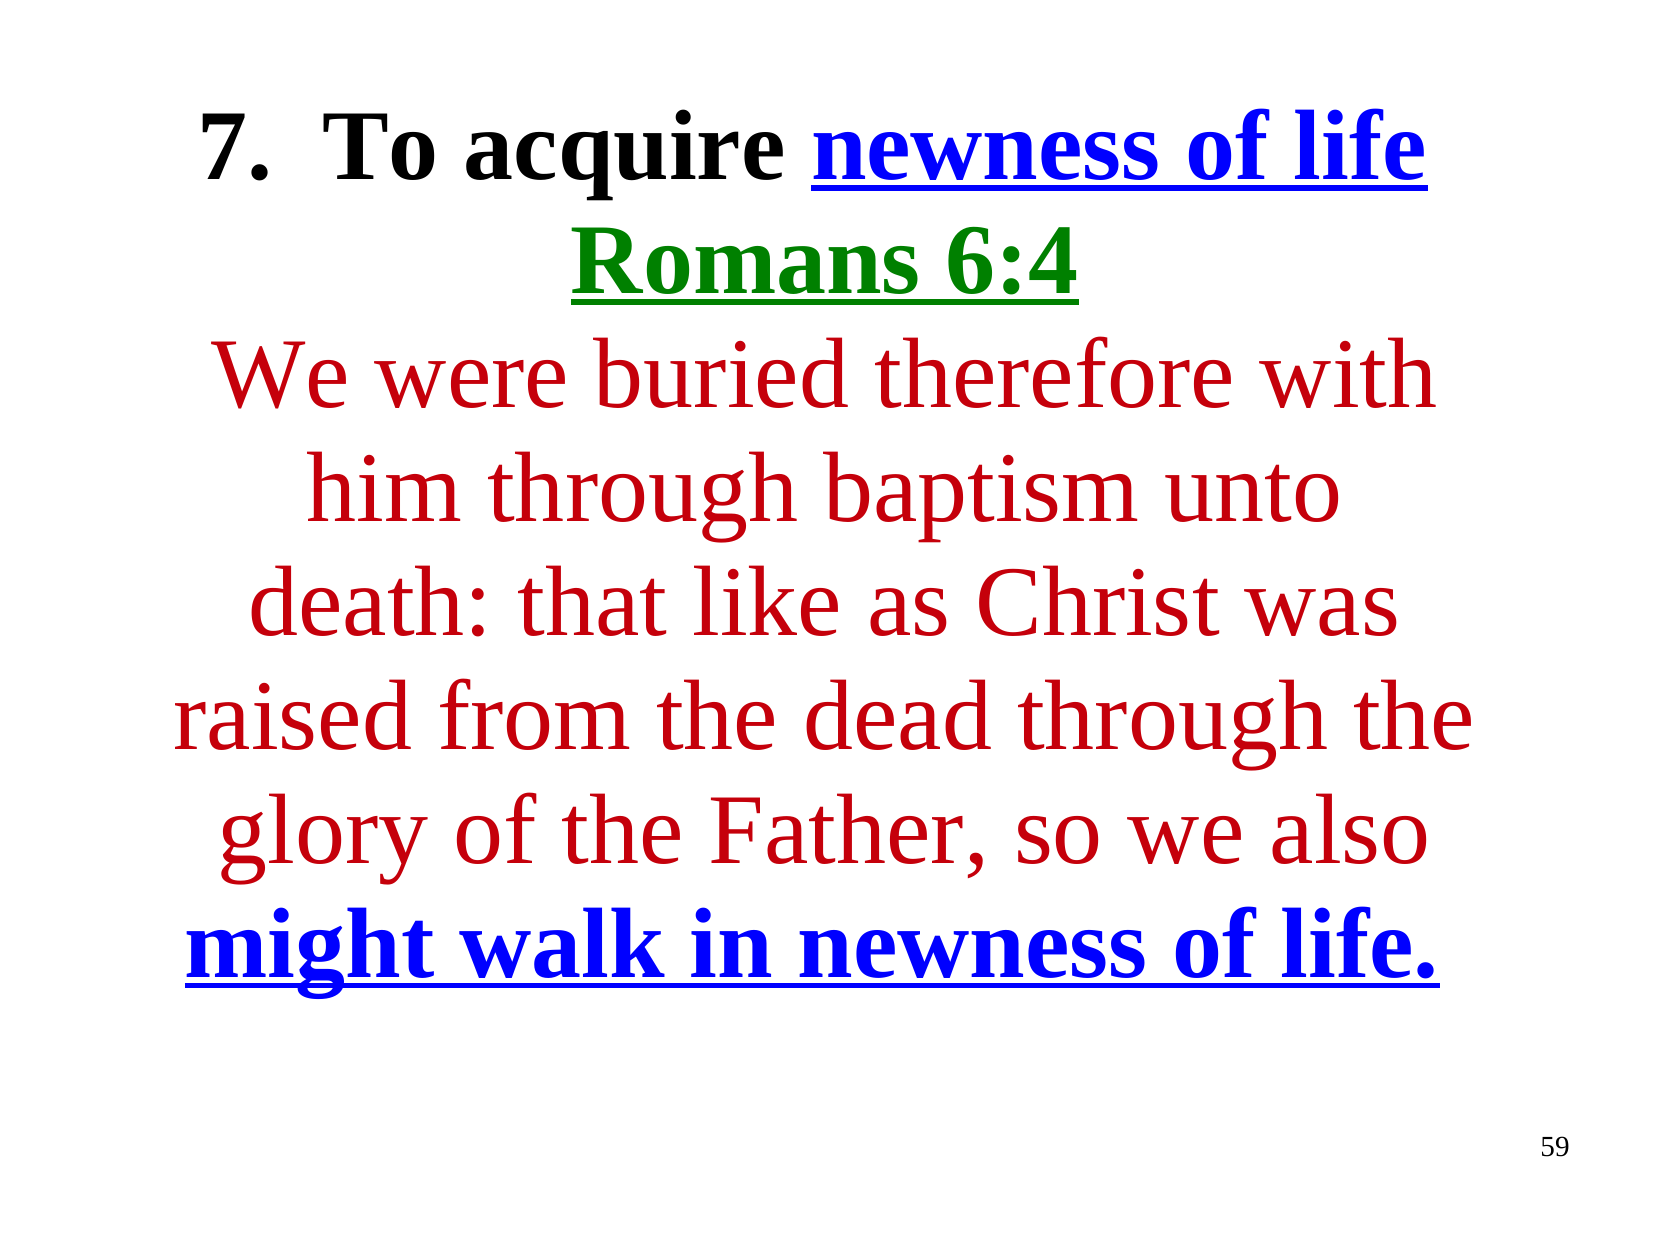

7. To acquire newness of life
Romans 6:4
We were buried therefore with him through baptism unto death: that like as Christ was raised from the dead through the glory of the Father, so we also might walk in newness of life.
59